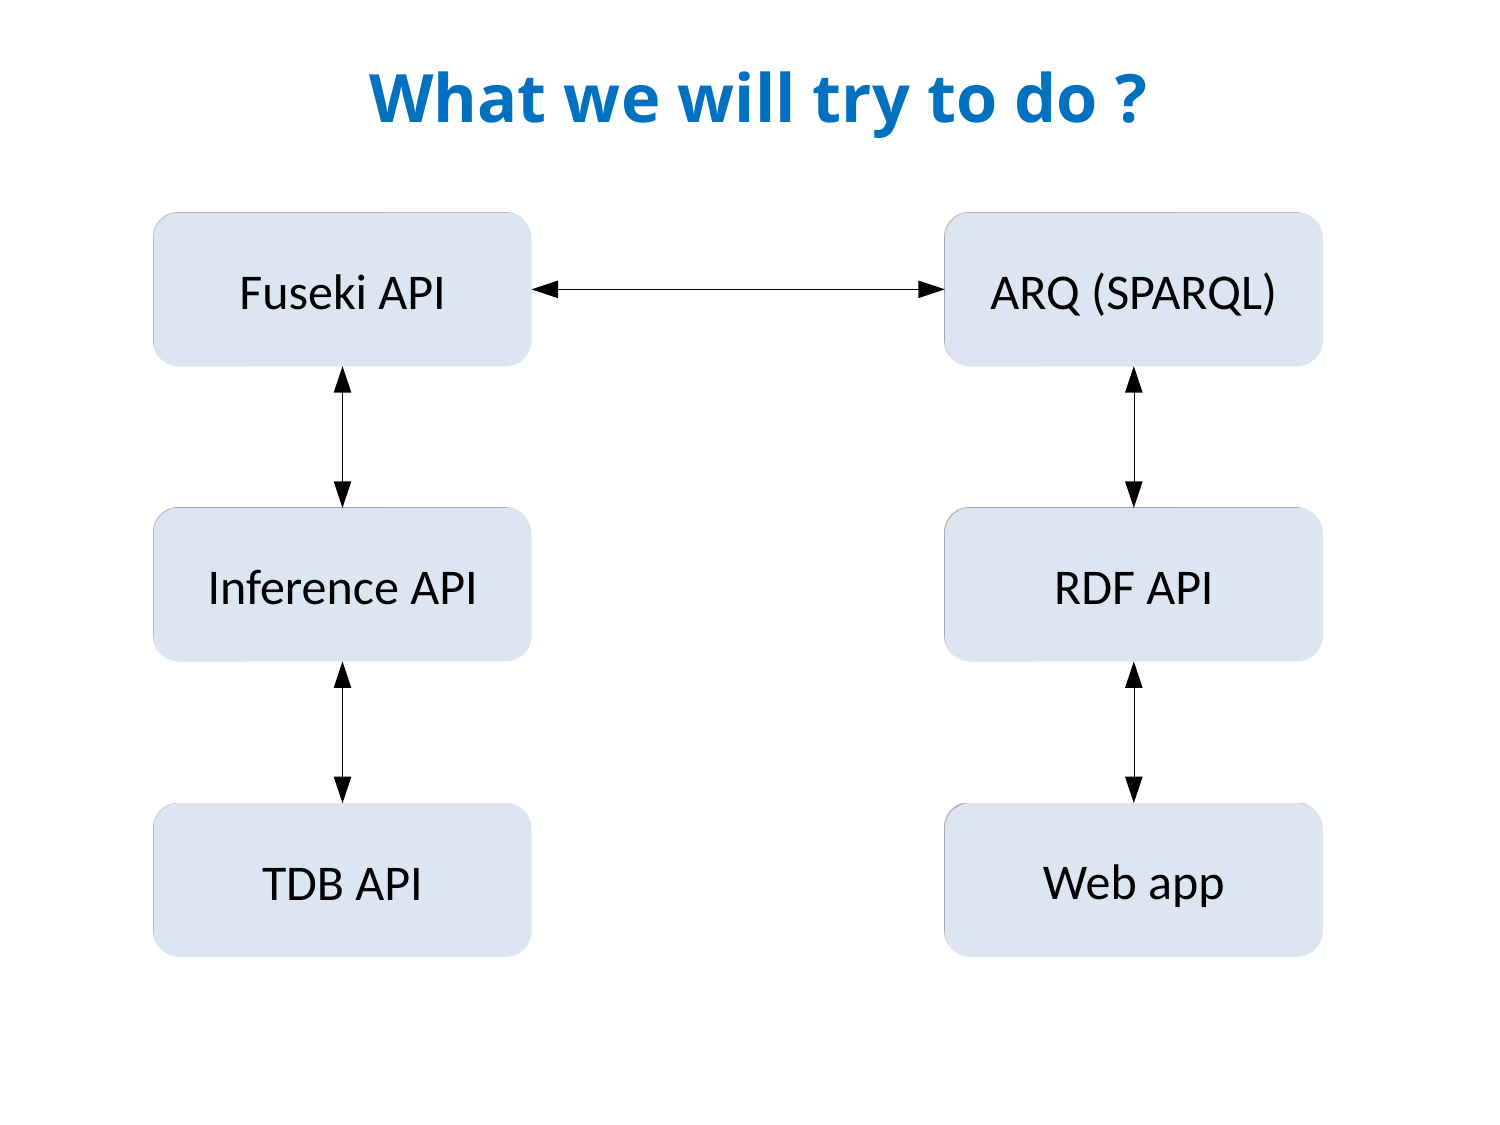

# What we will try to do ?
ARQ (SPARQL)
Fuseki API
Inference API
RDF API
Web app
TDB API